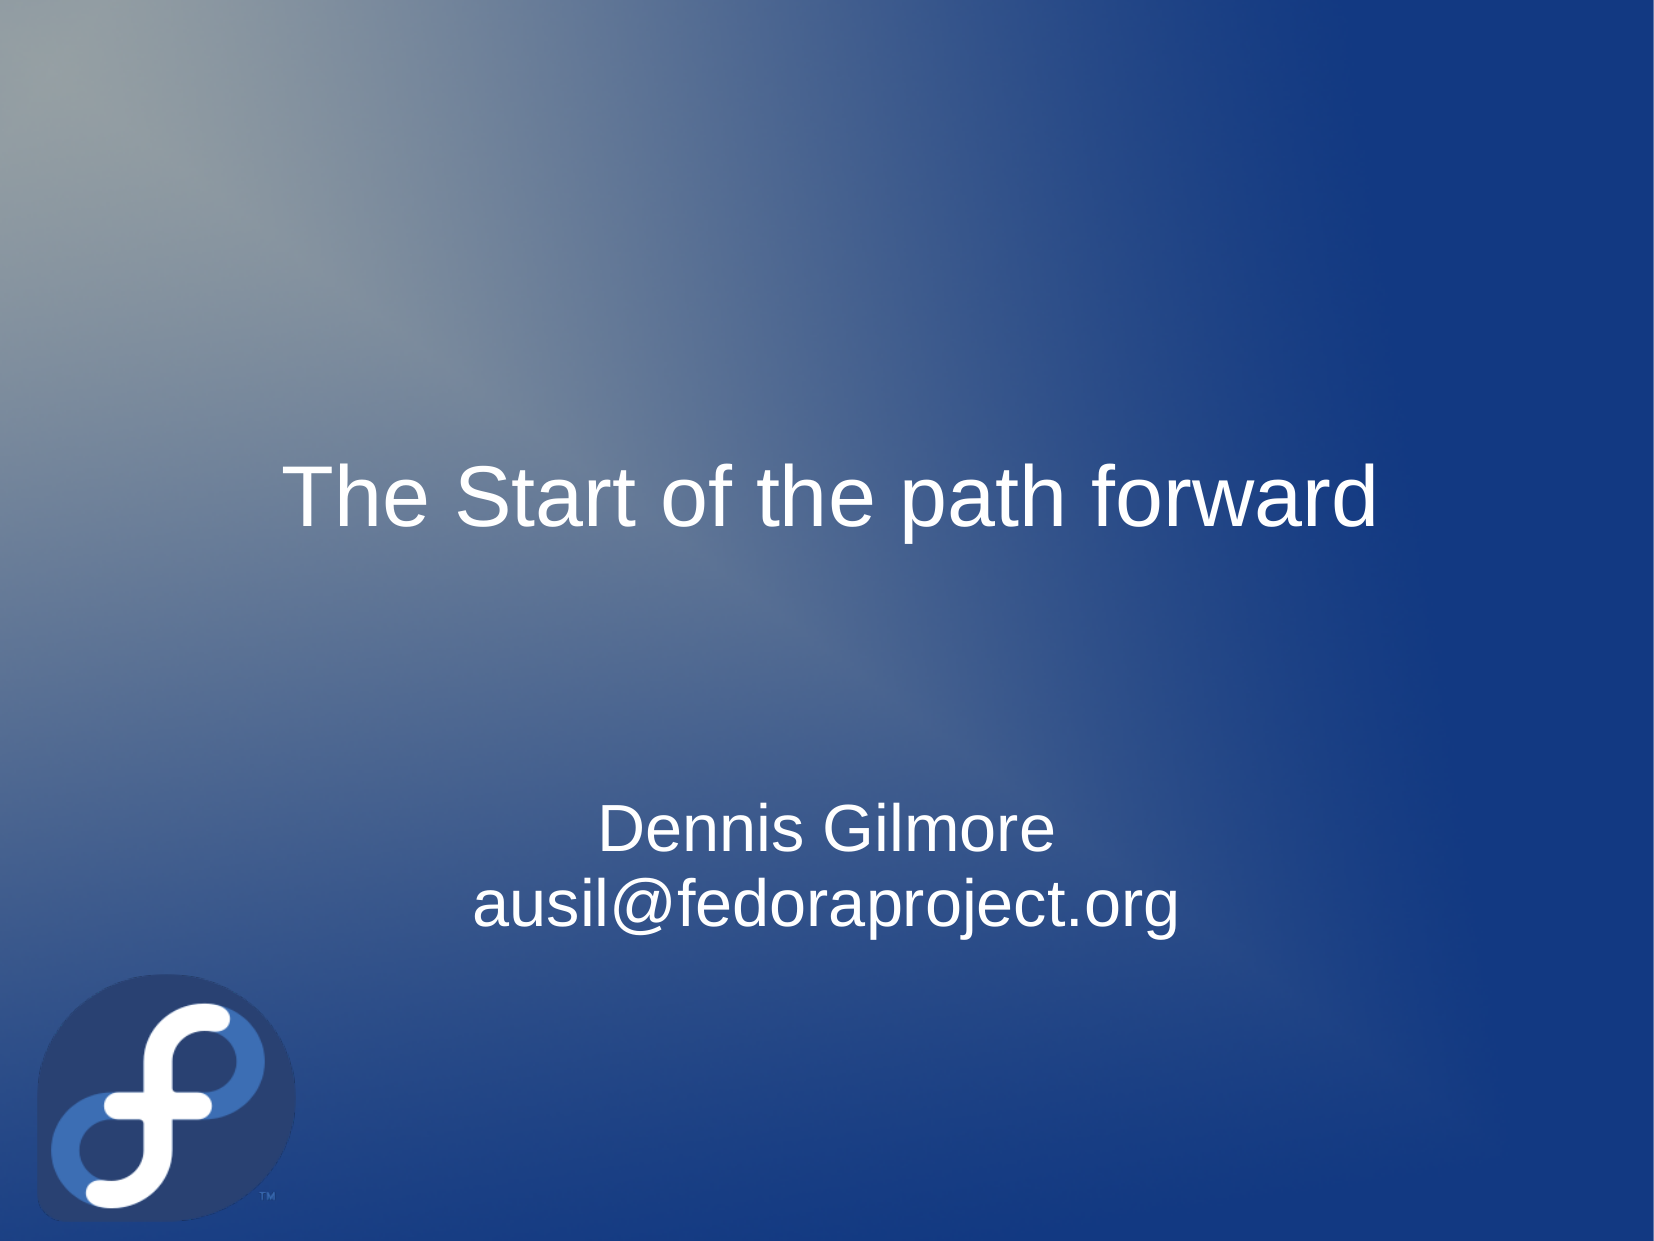

Dennis Gilmore
ausil@fedoraproject.org
# The Start of the path forward